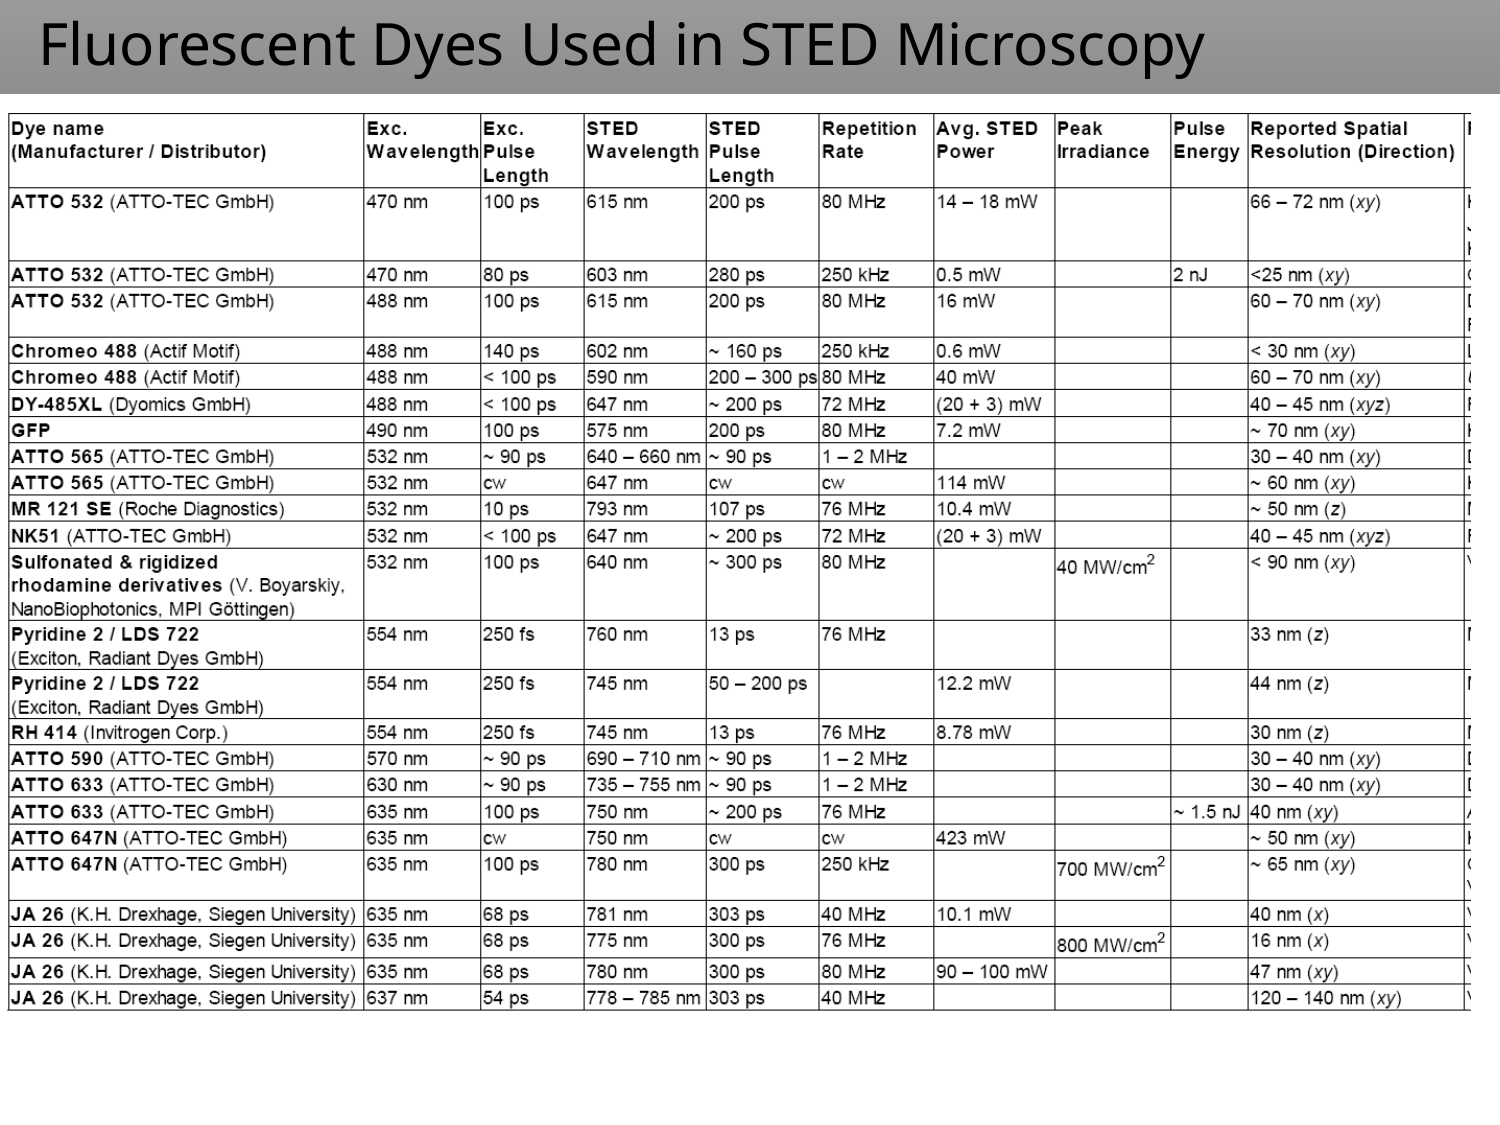

# Fluorescent Dyes Used in STED Microscopy